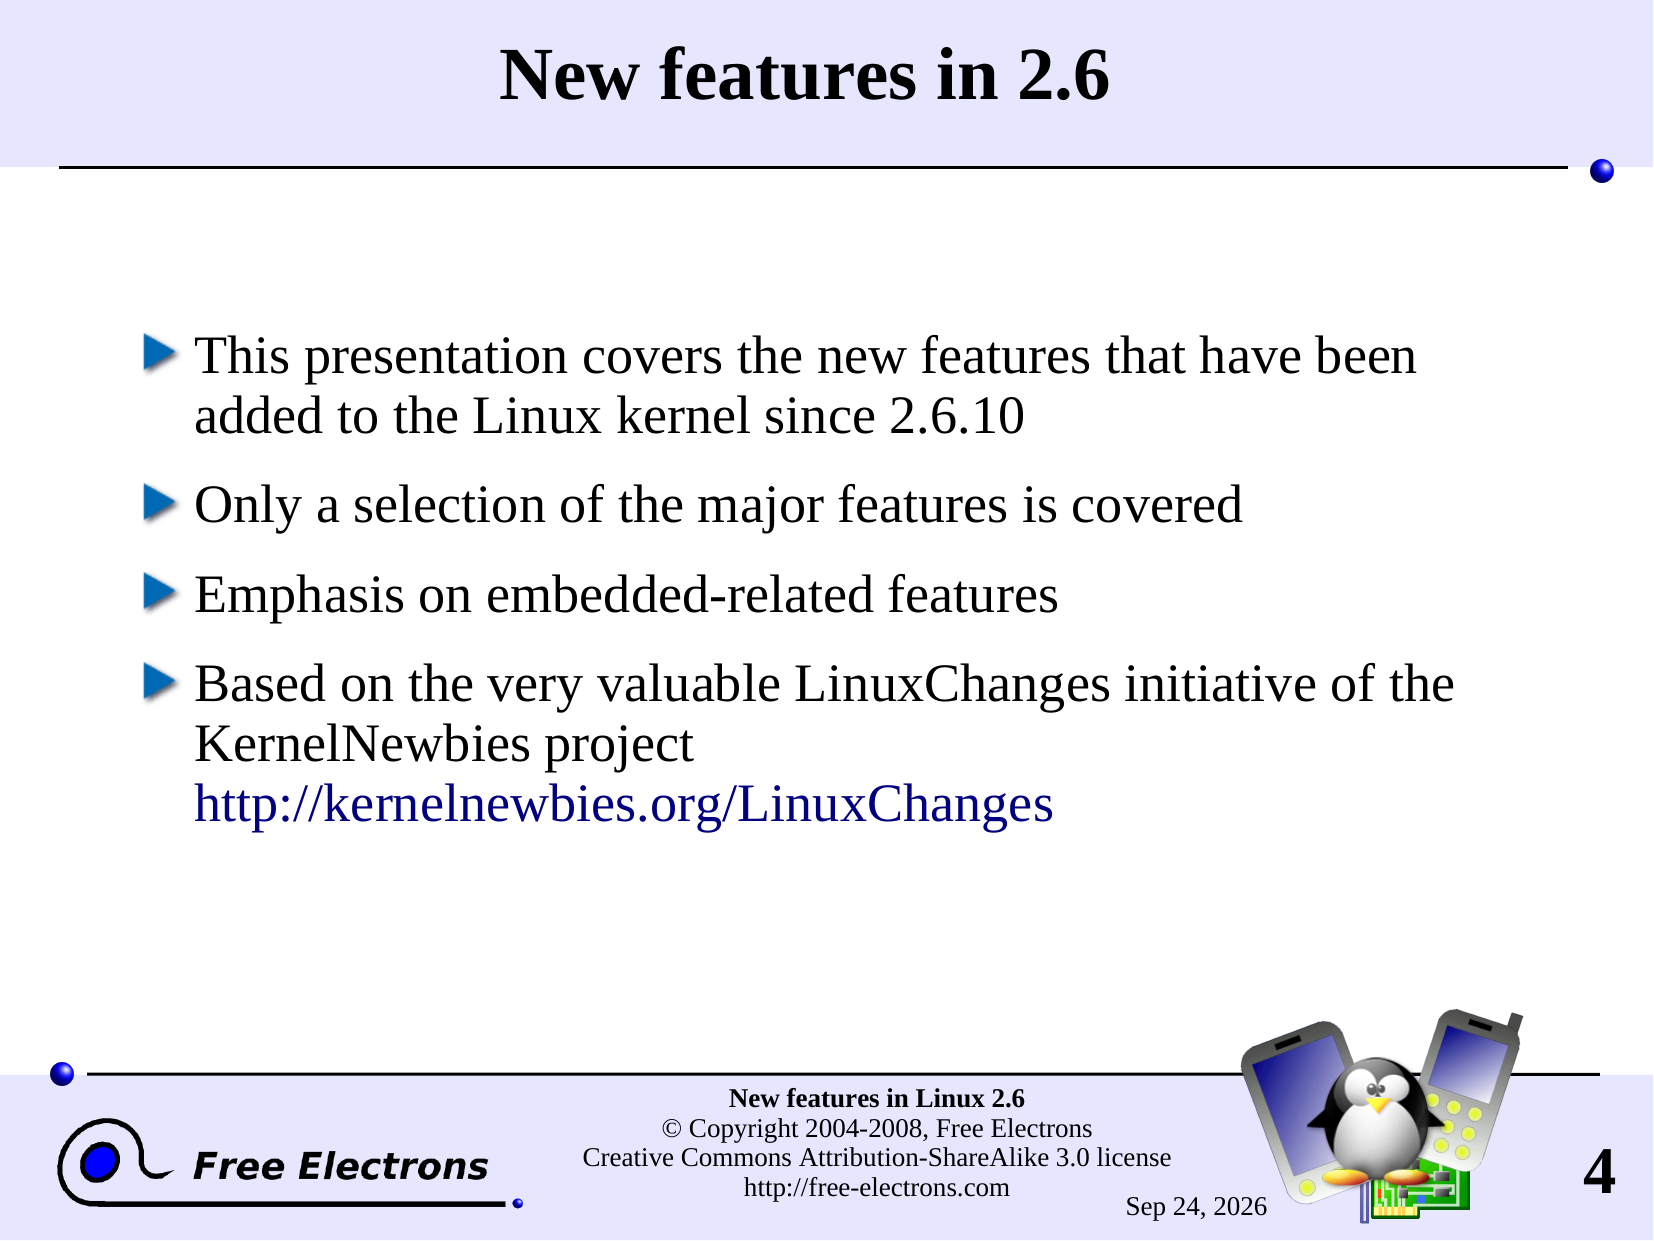

# New features in 2.6
This presentation covers the new features that have been added to the Linux kernel since 2.6.10
Only a selection of the major features is covered
Emphasis on embedded-related features
Based on the very valuable LinuxChanges initiative of the KernelNewbies project
http://kernelnewbies.org/LinuxChanges